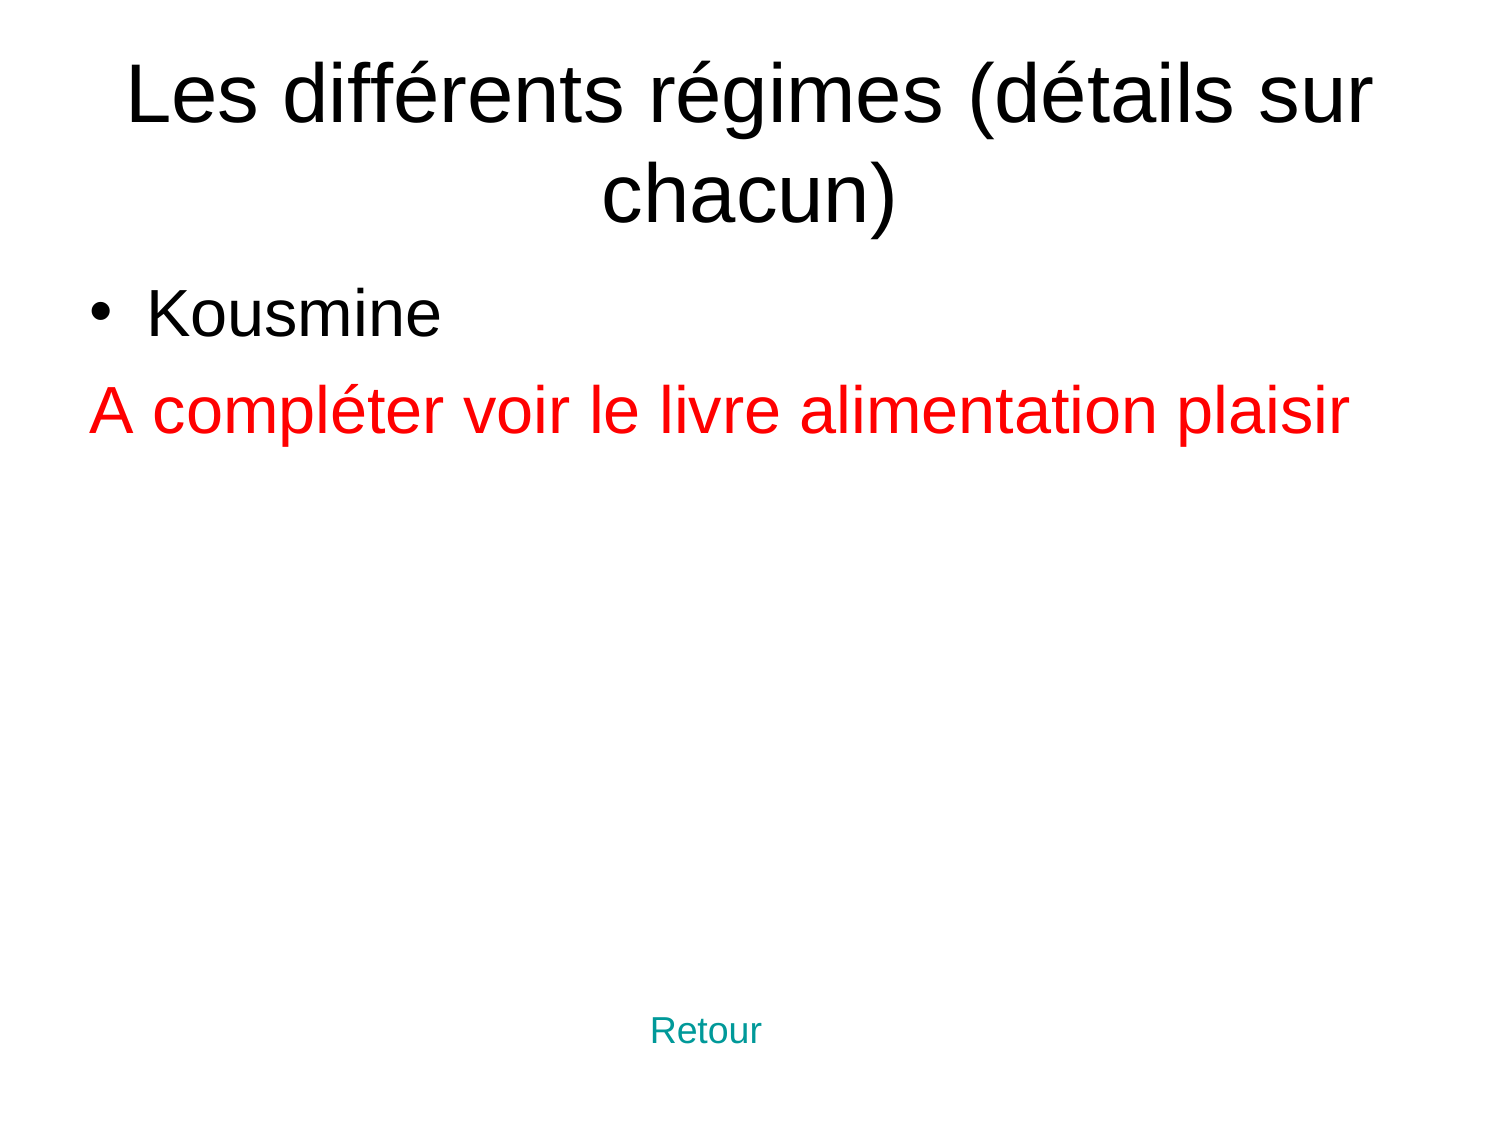

# Les différents régimes (détails sur chacun)
Kousmine
A compléter voir le livre alimentation plaisir
Retour